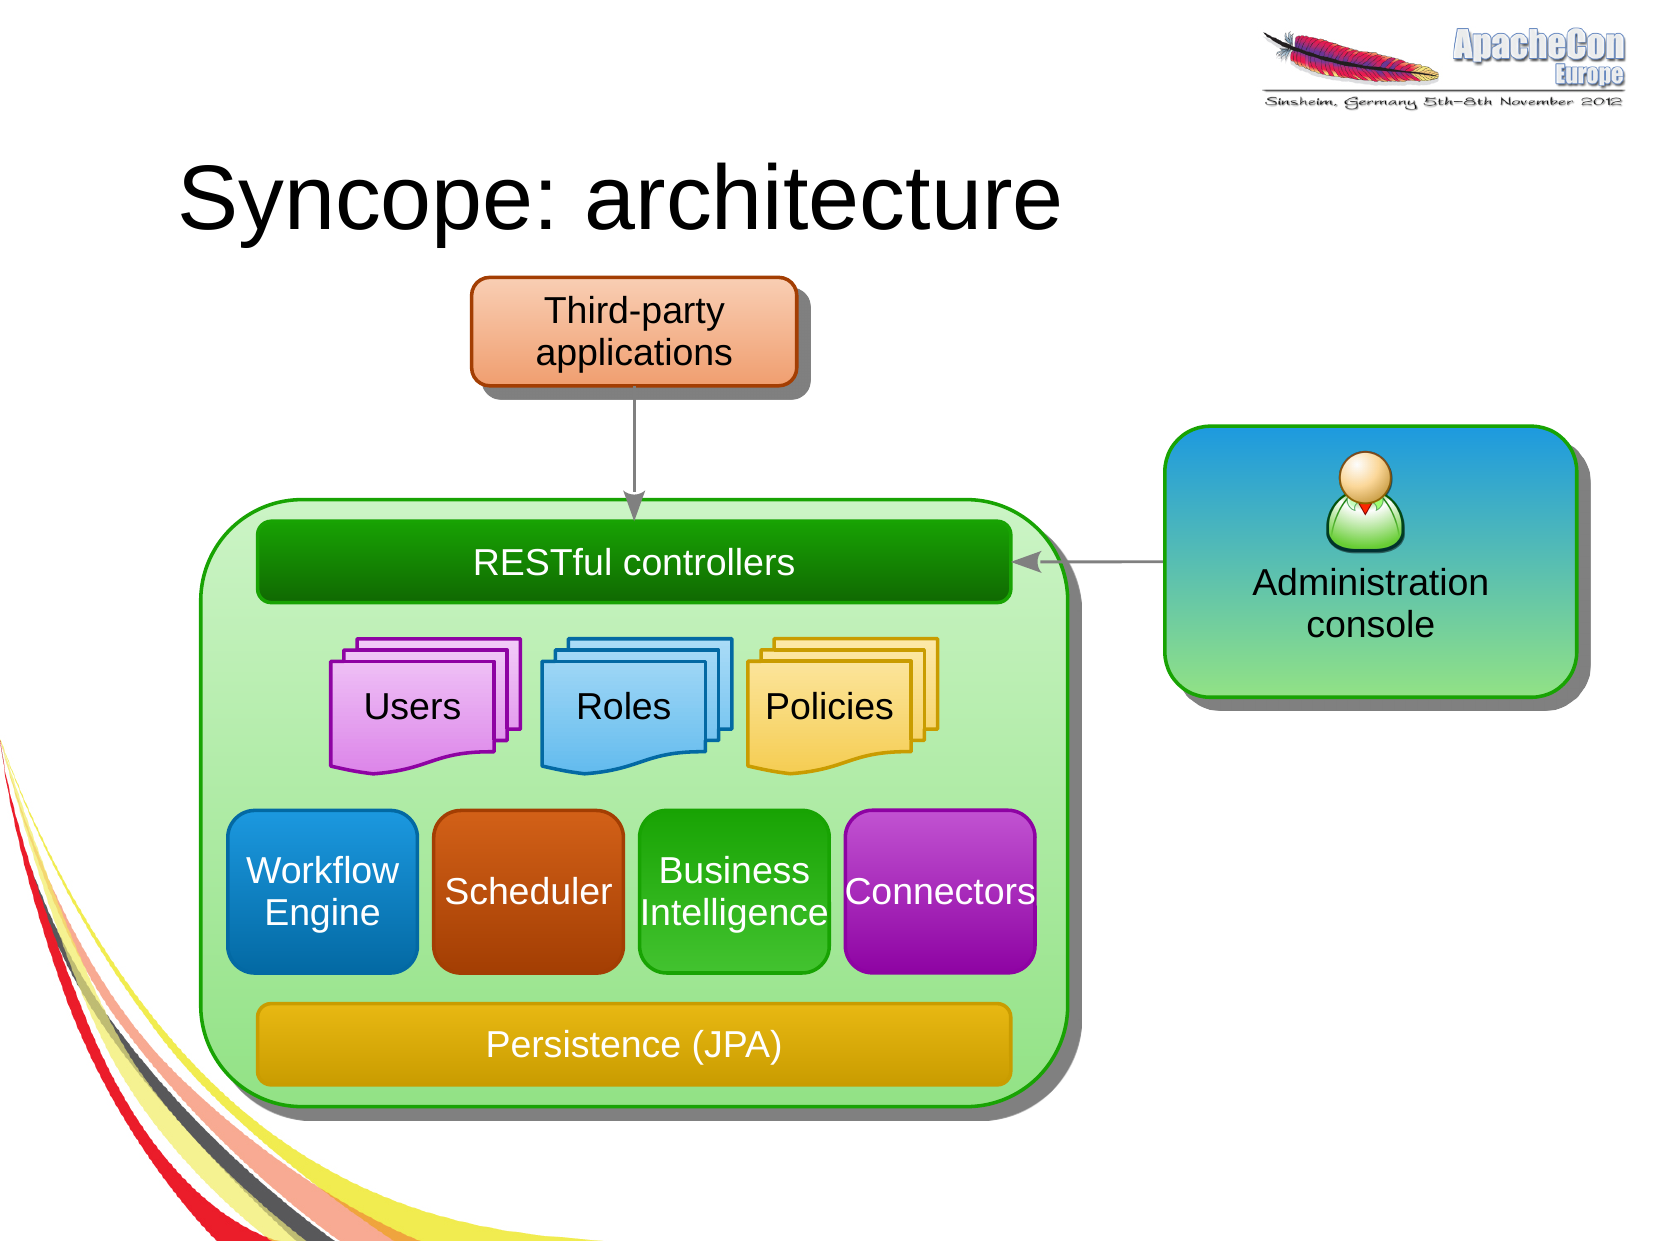

# Syncope: architecture
Third-party
applications
Administration
console
RESTful controllers
Policies
Roles
Users
Connectors
Business
Intelligence
Workflow
Engine
Scheduler
Persistence (JPA)